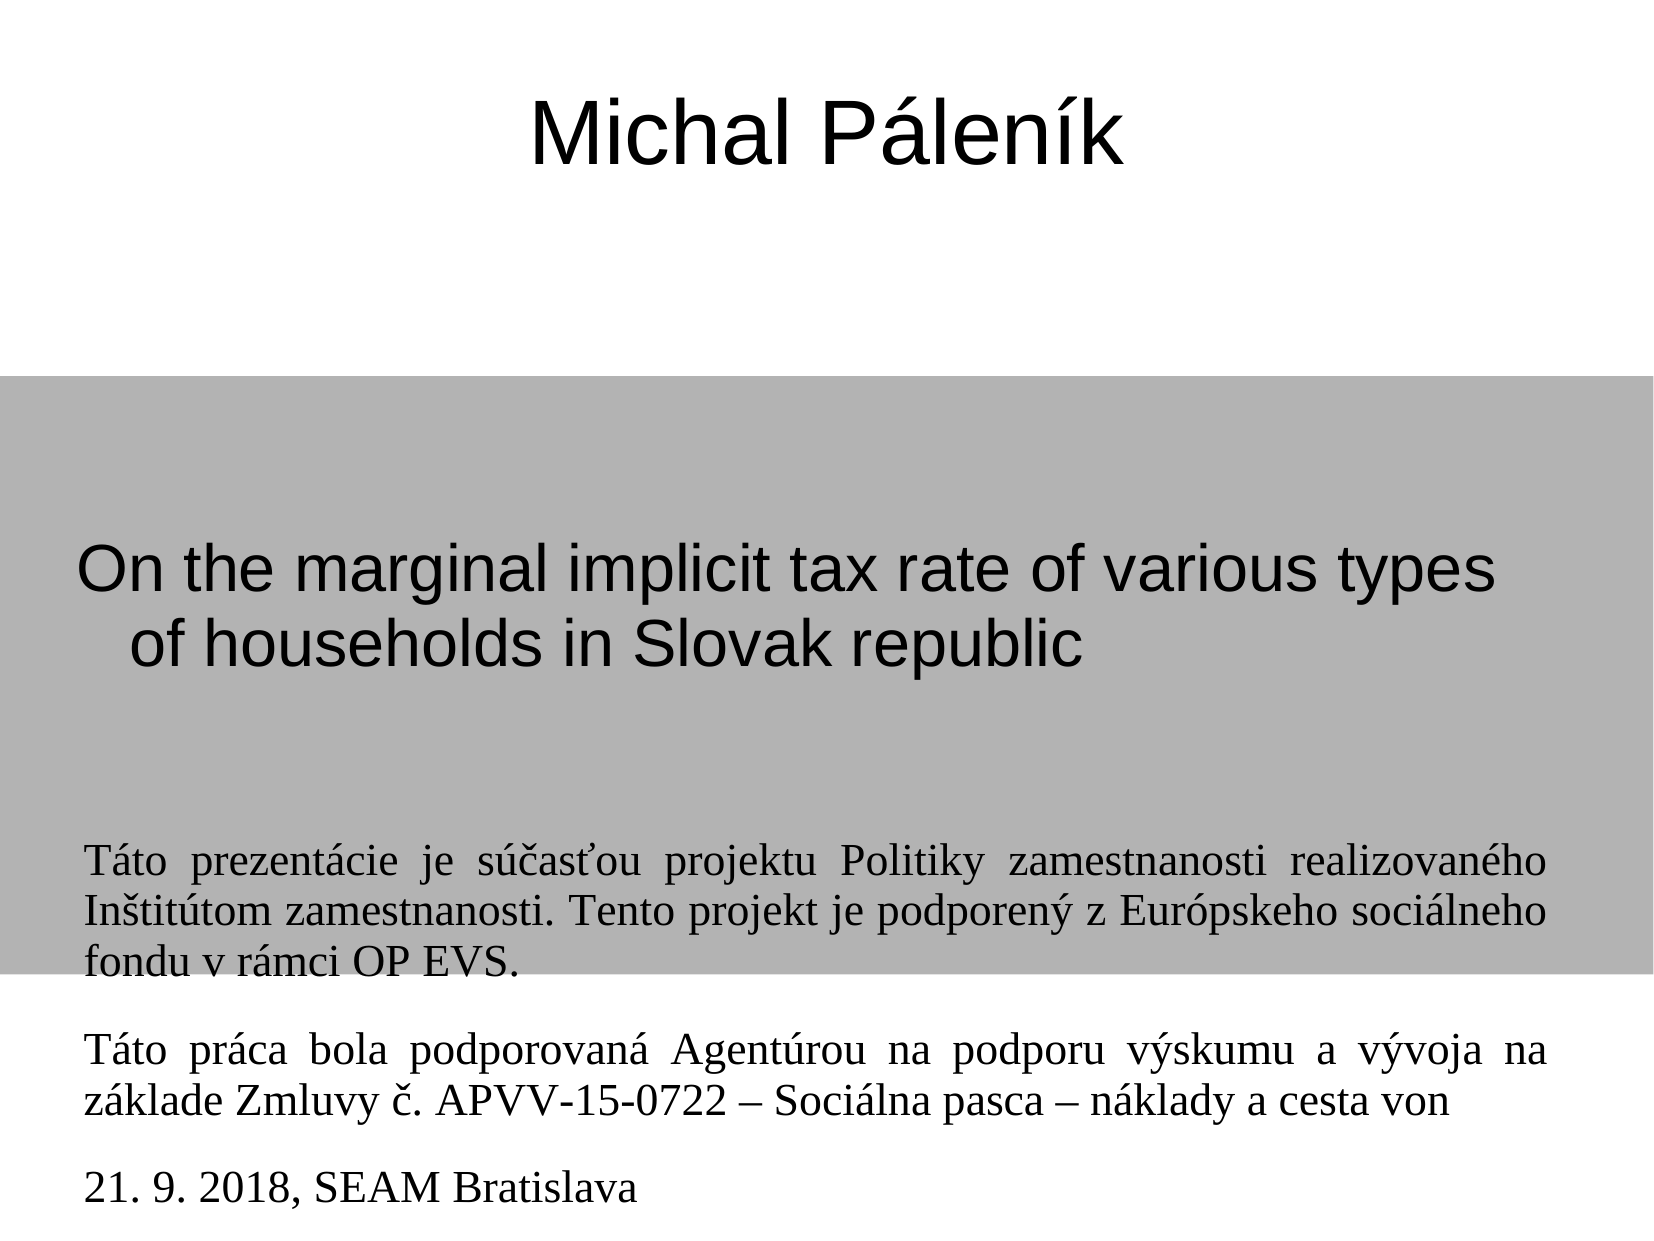

# Michal Páleník
On the marginal implicit tax rate of various types of households in Slovak republic
Táto prezentácie je súčasťou projektu Politiky zamestnanosti realizovaného Inštitútom zamestnanosti. Tento projekt je podporený z Európskeho sociálneho fondu v rámci OP EVS.
Táto práca bola podporovaná Agentúrou na podporu výskumu a vývoja na základe Zmluvy č. APVV-15-0722 – Sociálna pasca – náklady a cesta von
21. 9. 2018, SEAM Bratislava